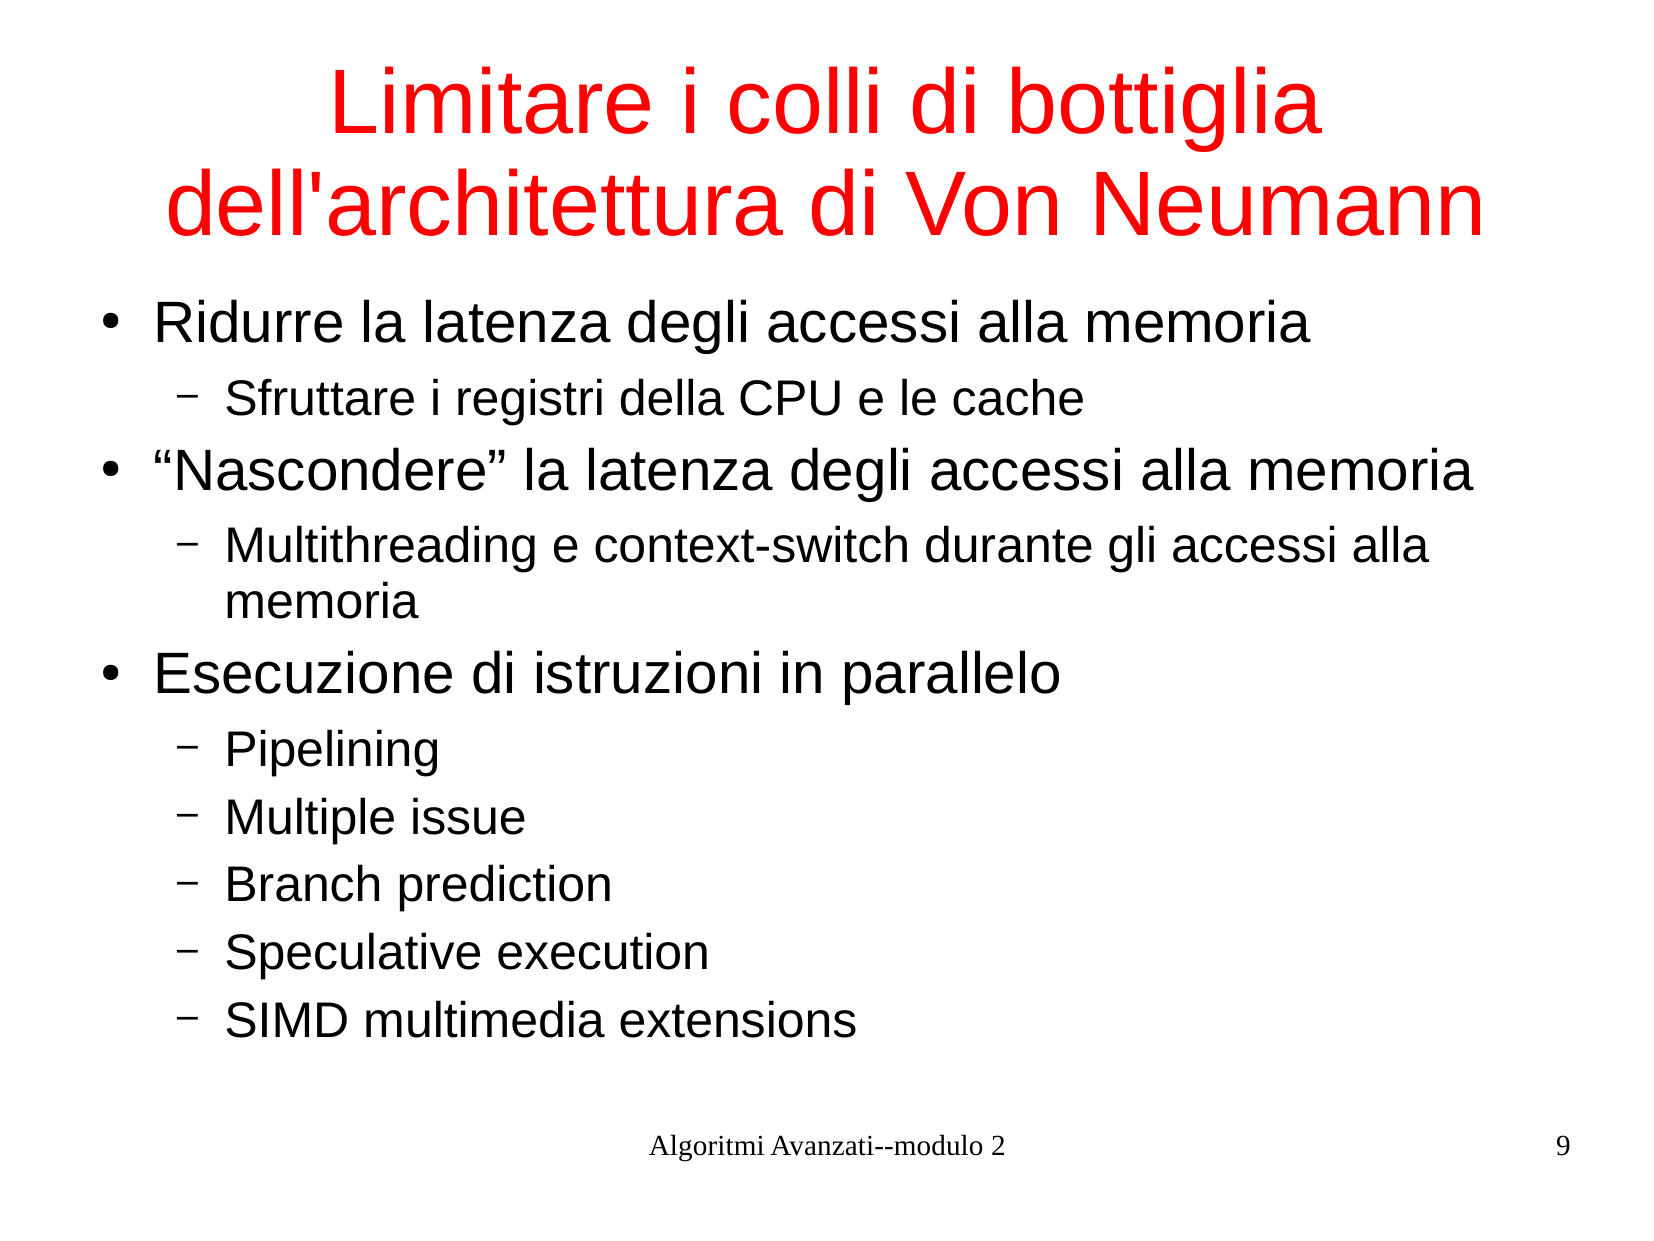

Limitare i colli di bottiglia dell'architettura di Von Neumann
# Ridurre la latenza degli accessi alla memoria
Sfruttare i registri della CPU e le cache
“Nascondere” la latenza degli accessi alla memoria
Multithreading e context-switch durante gli accessi alla memoria
Esecuzione di istruzioni in parallelo
Pipelining
Multiple issue
Branch prediction
Speculative execution
SIMD multimedia extensions
Algoritmi Avanzati--modulo 2
9